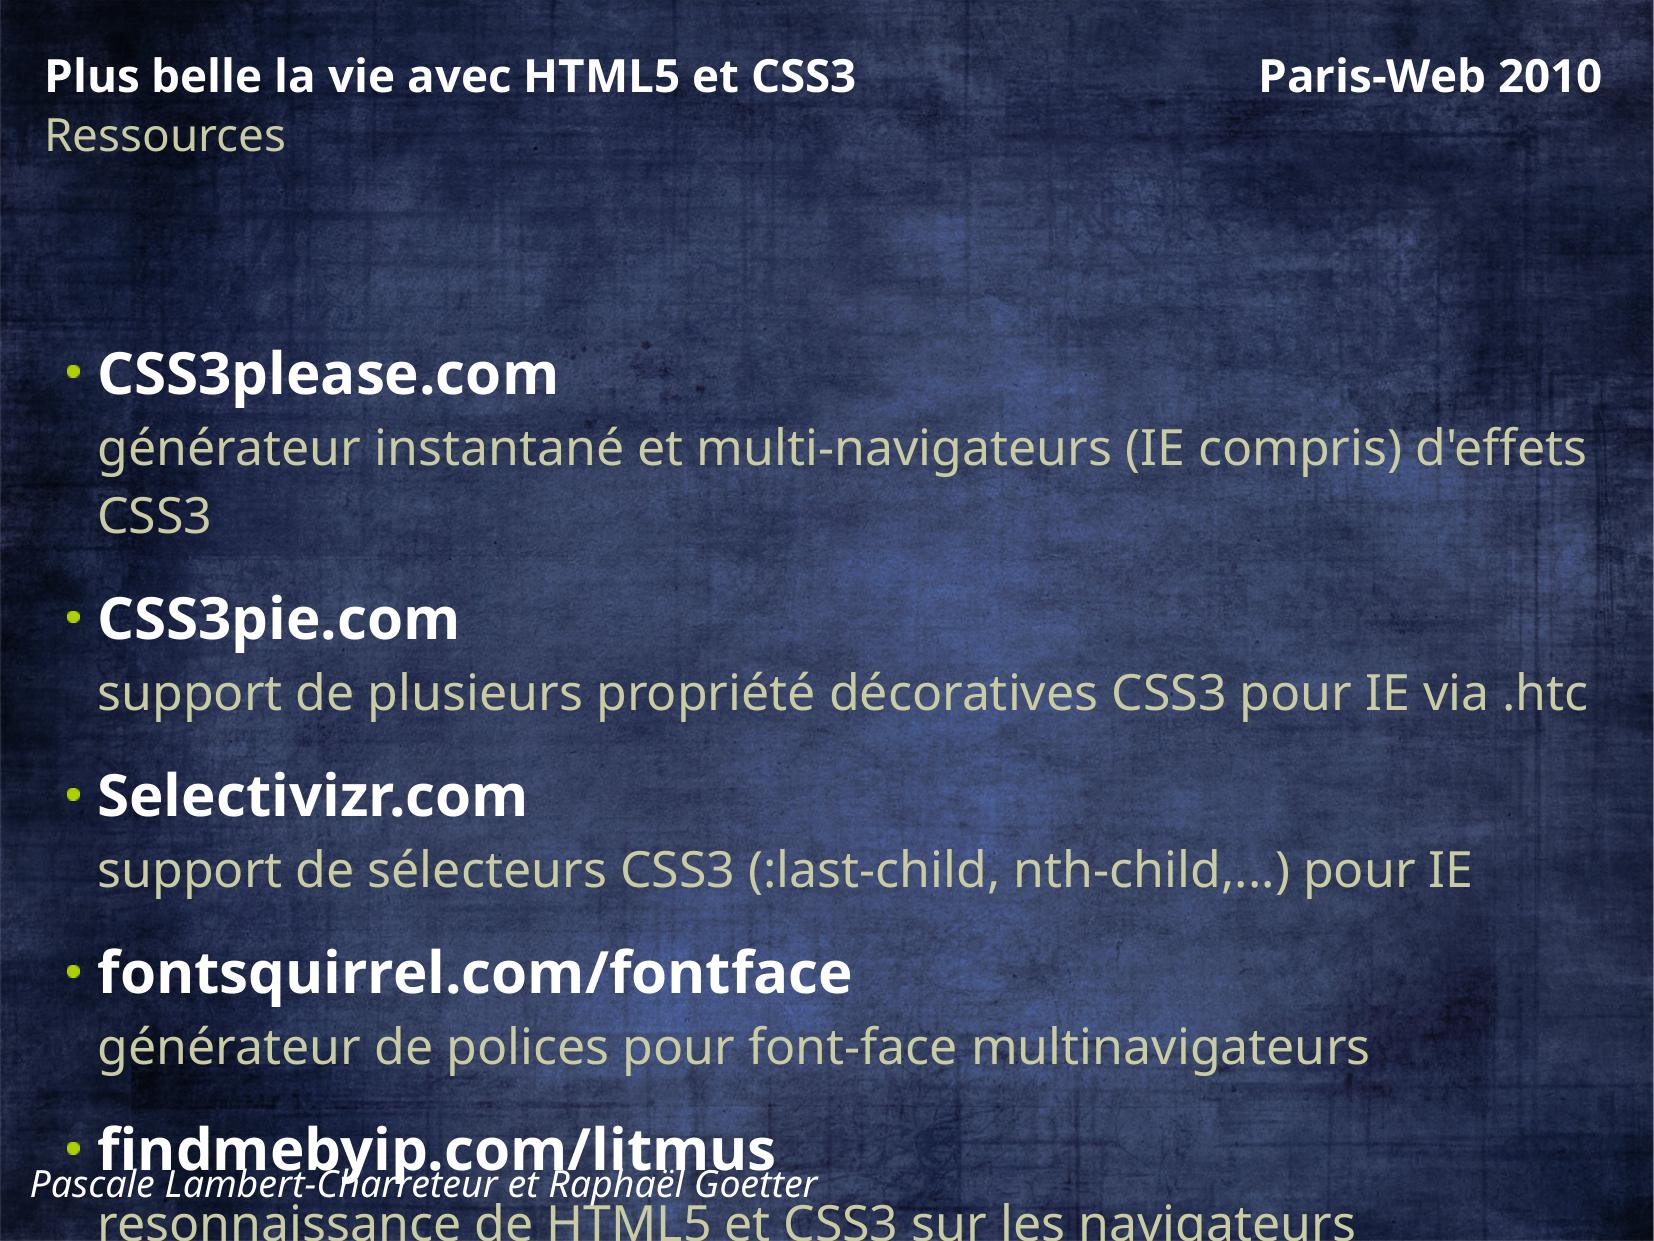

Plus belle la vie avec HTML5 et CSS3
Ressources
CSS3please.com
générateur instantané et multi-navigateurs (IE compris) d'effets CSS3
CSS3pie.com
support de plusieurs propriété décoratives CSS3 pour IE via .htc
Selectivizr.com
support de sélecteurs CSS3 (:last-child, nth-child,...) pour IE
fontsquirrel.com/fontface
générateur de polices pour font-face multinavigateurs
findmebyip.com/litmus
resonnaissance de HTML5 et CSS3 sur les navigateurs
Pascale Lambert-Charreteur et Raphaël Goetter